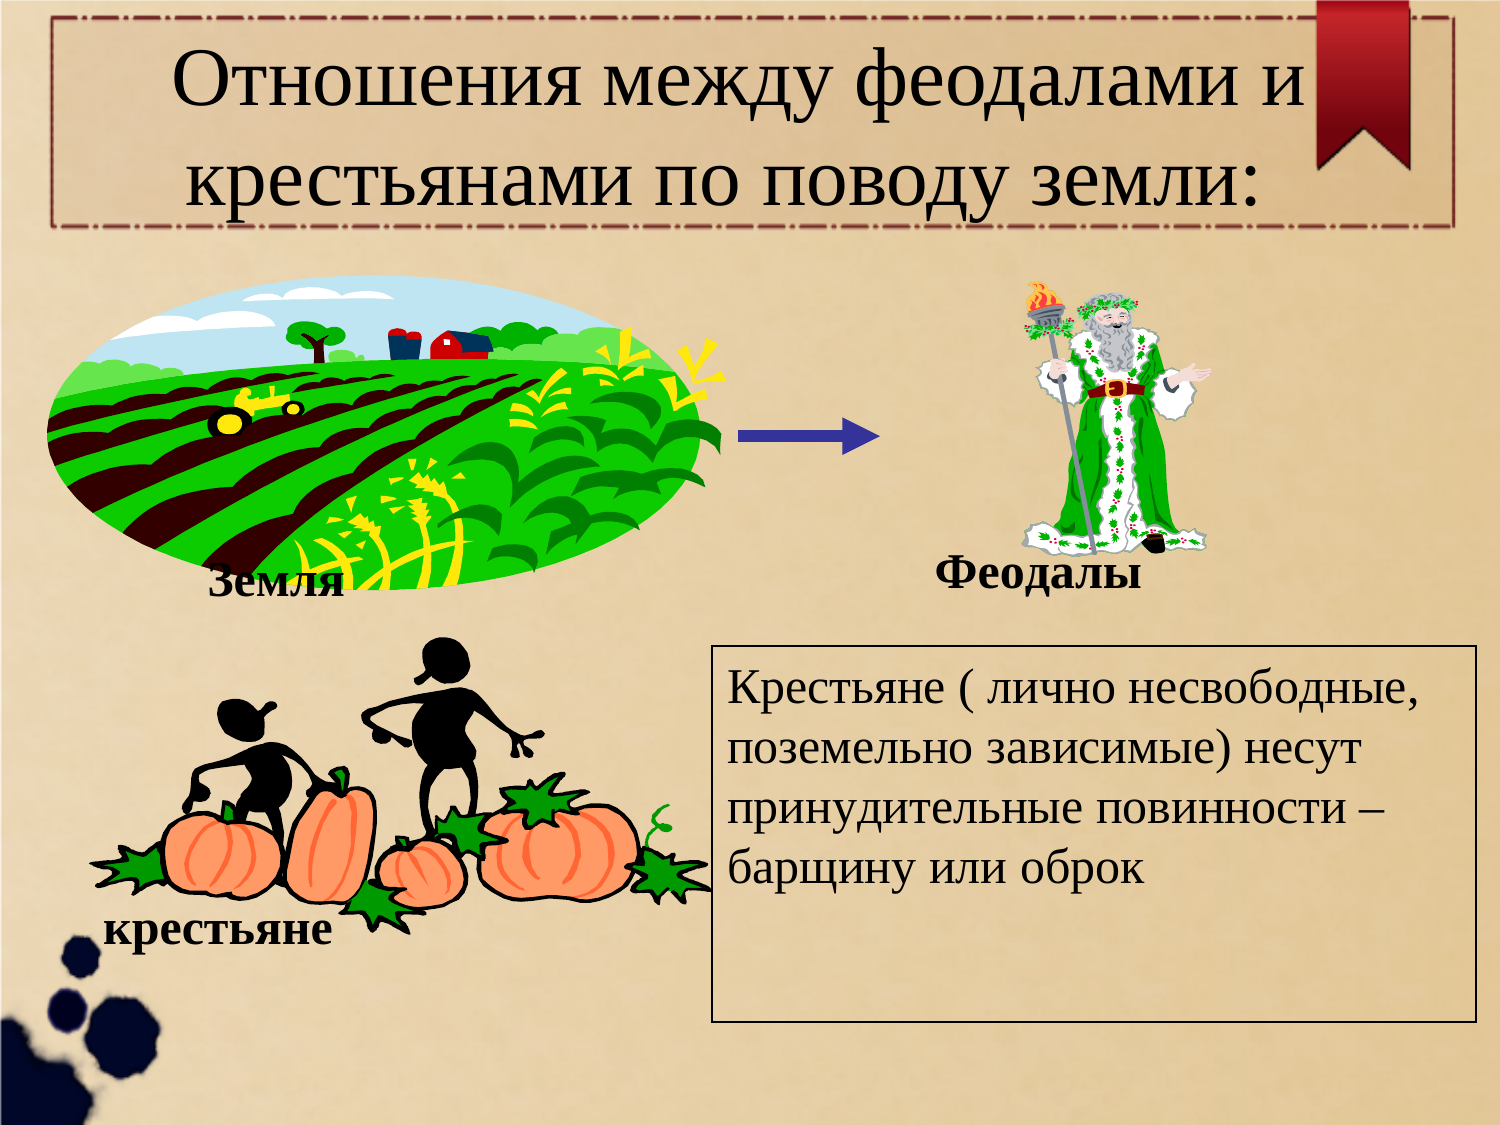

# Отношения между феодалами и крестьянами по поводу земли:
Земля
Феодалы
крестьяне
| Крестьяне ( лично несвободные, поземельно зависимые) несут принудительные повинности – барщину или оброк |
| --- |